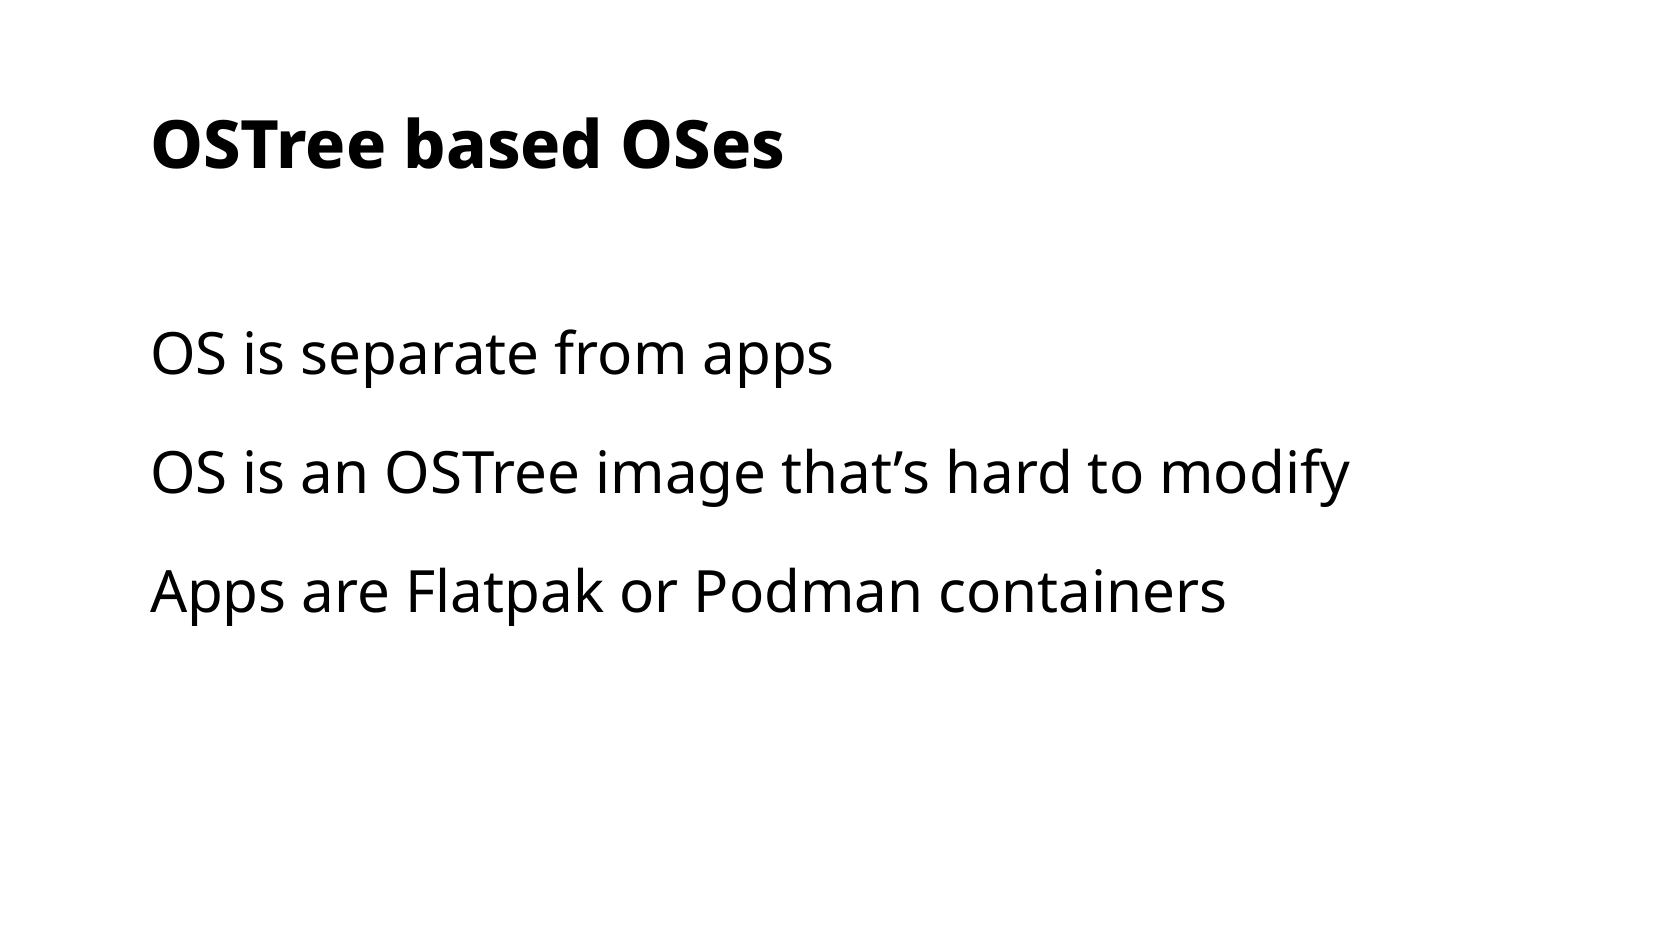

# OSTree based OSes
OS is separate from apps
OS is an OSTree image that’s hard to modify
Apps are Flatpak or Podman containers